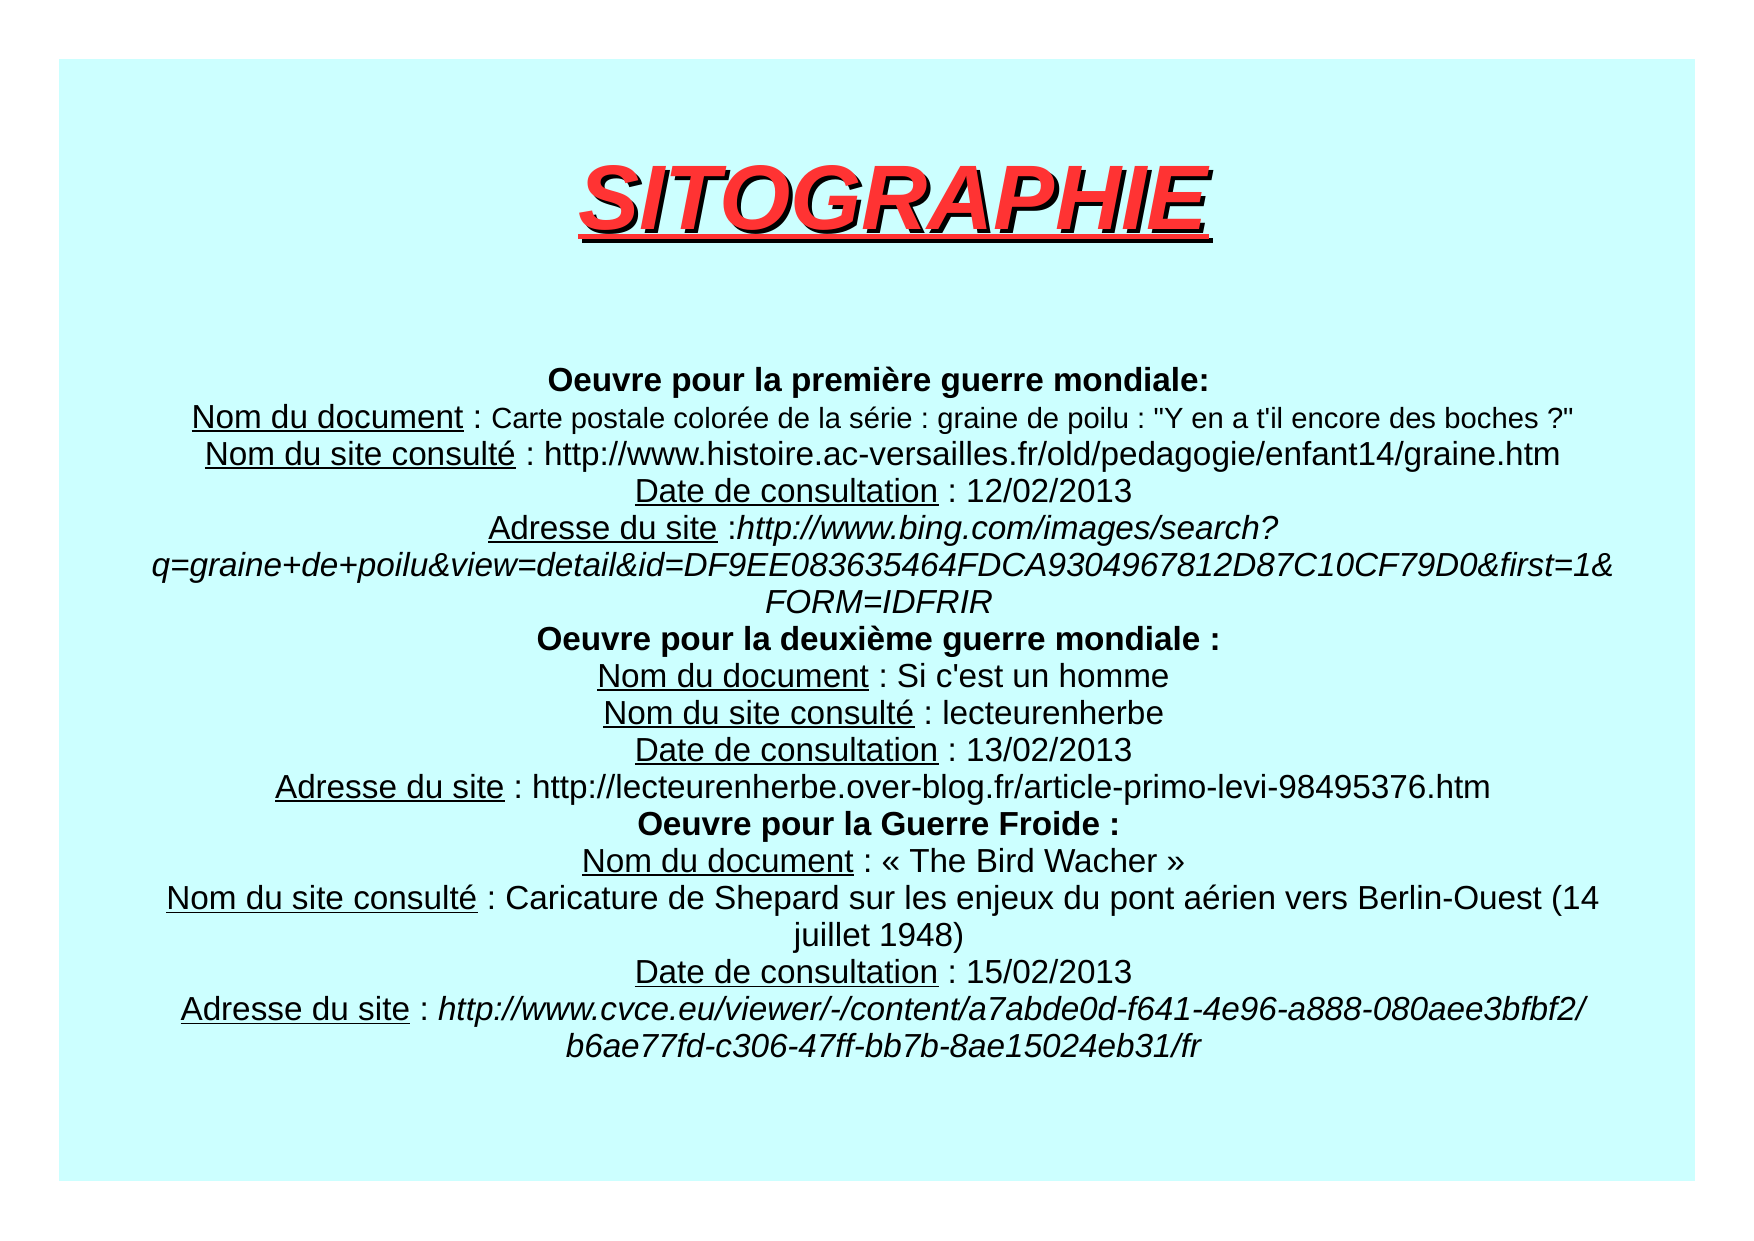

# SITOGRAPHIE
Oeuvre pour la première guerre mondiale:
Nom du document : Carte postale colorée de la série : graine de poilu : "Y en a t'il encore des boches ?"
Nom du site consulté : http://www.histoire.ac-versailles.fr/old/pedagogie/enfant14/graine.htm
Date de consultation : 12/02/2013
Adresse du site :http://www.bing.com/images/search?q=graine+de+poilu&view=detail&id=DF9EE083635464FDCA9304967812D87C10CF79D0&first=1&FORM=IDFRIR
Oeuvre pour la deuxième guerre mondiale :
Nom du document : Si c'est un homme
Nom du site consulté : lecteurenherbe
Date de consultation : 13/02/2013
Adresse du site : http://lecteurenherbe.over-blog.fr/article-primo-levi-98495376.htm
Oeuvre pour la Guerre Froide :
Nom du document : « The Bird Wacher »
Nom du site consulté : Caricature de Shepard sur les enjeux du pont aérien vers Berlin-Ouest (14 juillet 1948)
Date de consultation : 15/02/2013
Adresse du site : http://www.cvce.eu/viewer/-/content/a7abde0d-f641-4e96-a888-080aee3bfbf2/b6ae77fd-c306-47ff-bb7b-8ae15024eb31/fr